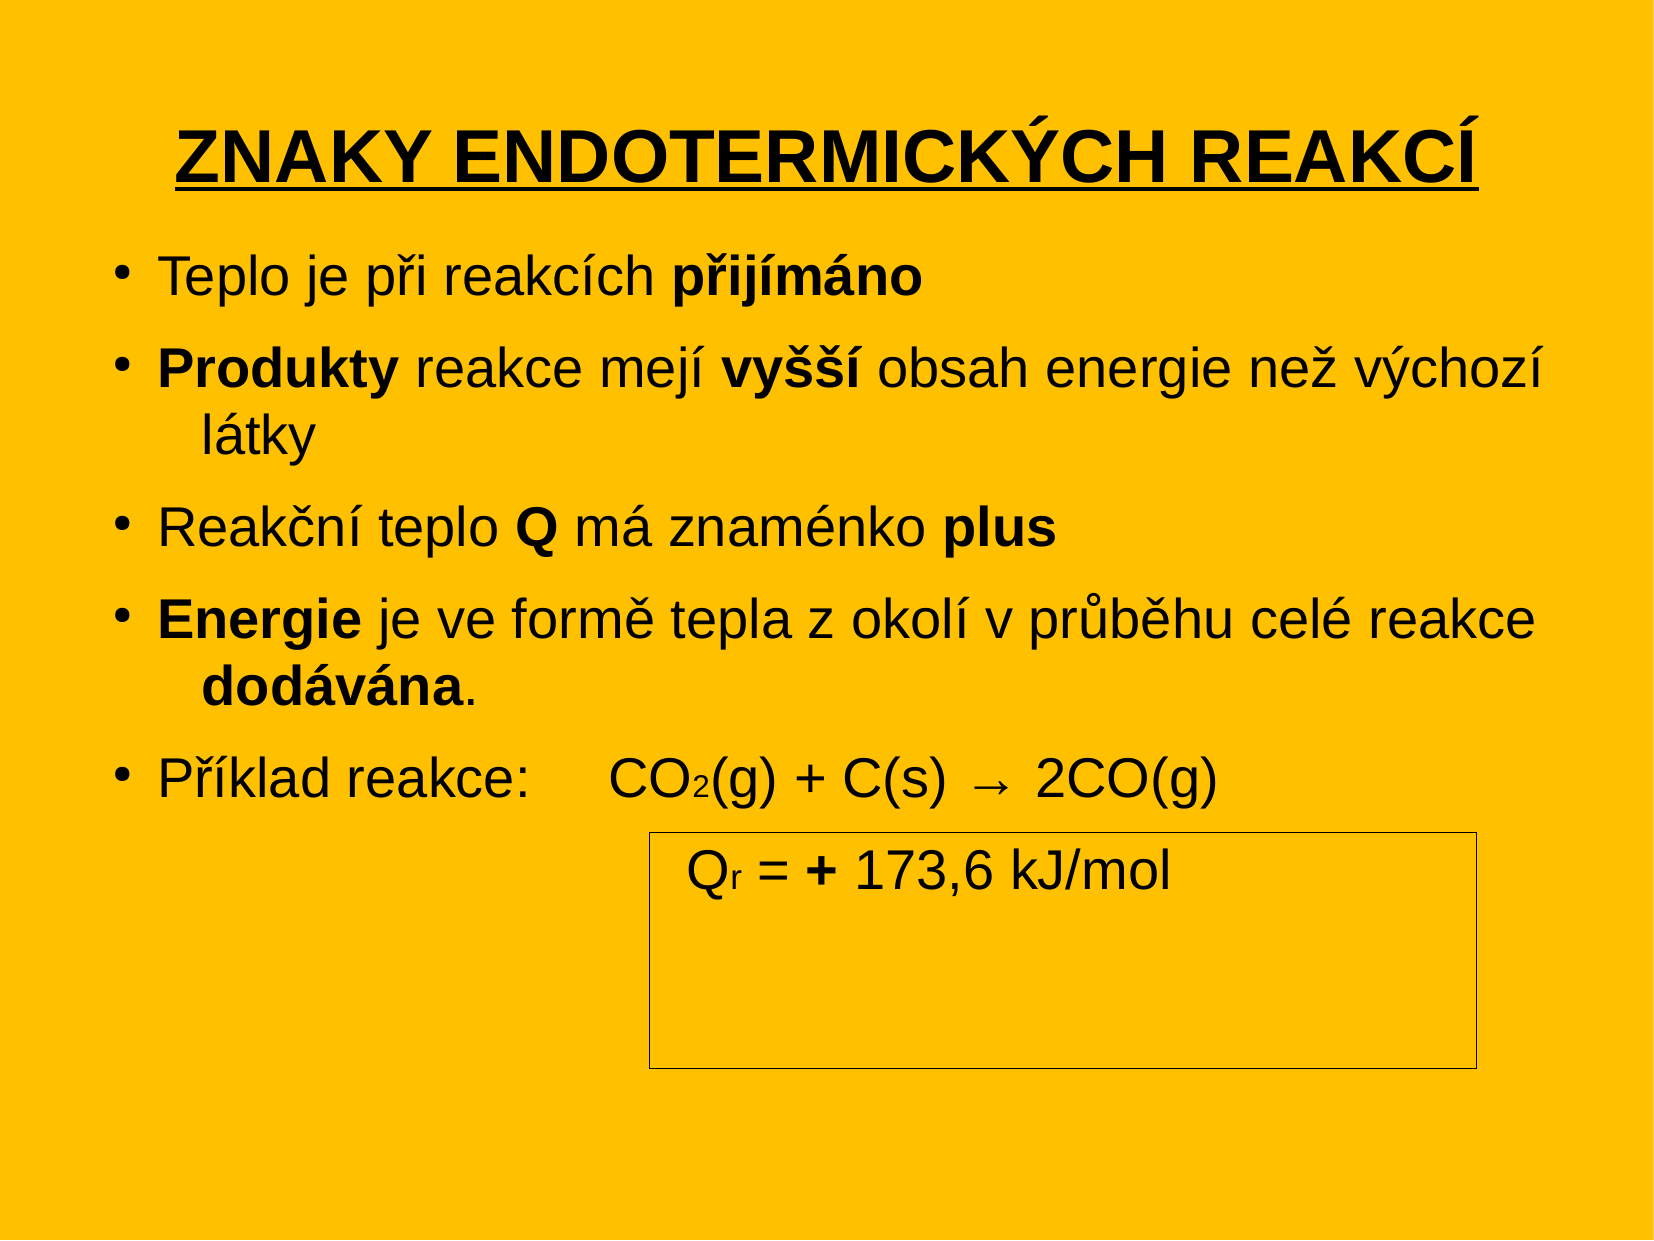

# ZNAKY ENDOTERMICKÝCH REAKCÍ
Teplo je při reakcích přijímáno
Produkty reakce mejí vyšší obsah energie než výchozí látky
Reakční teplo Q má znaménko plus
Energie je ve formě tepla z okolí v průběhu celé reakce dodávána.
Příklad reakce: CO2(g) + C(s) → 2CO(g)
	 Qr = + 173,6 kJ/mol